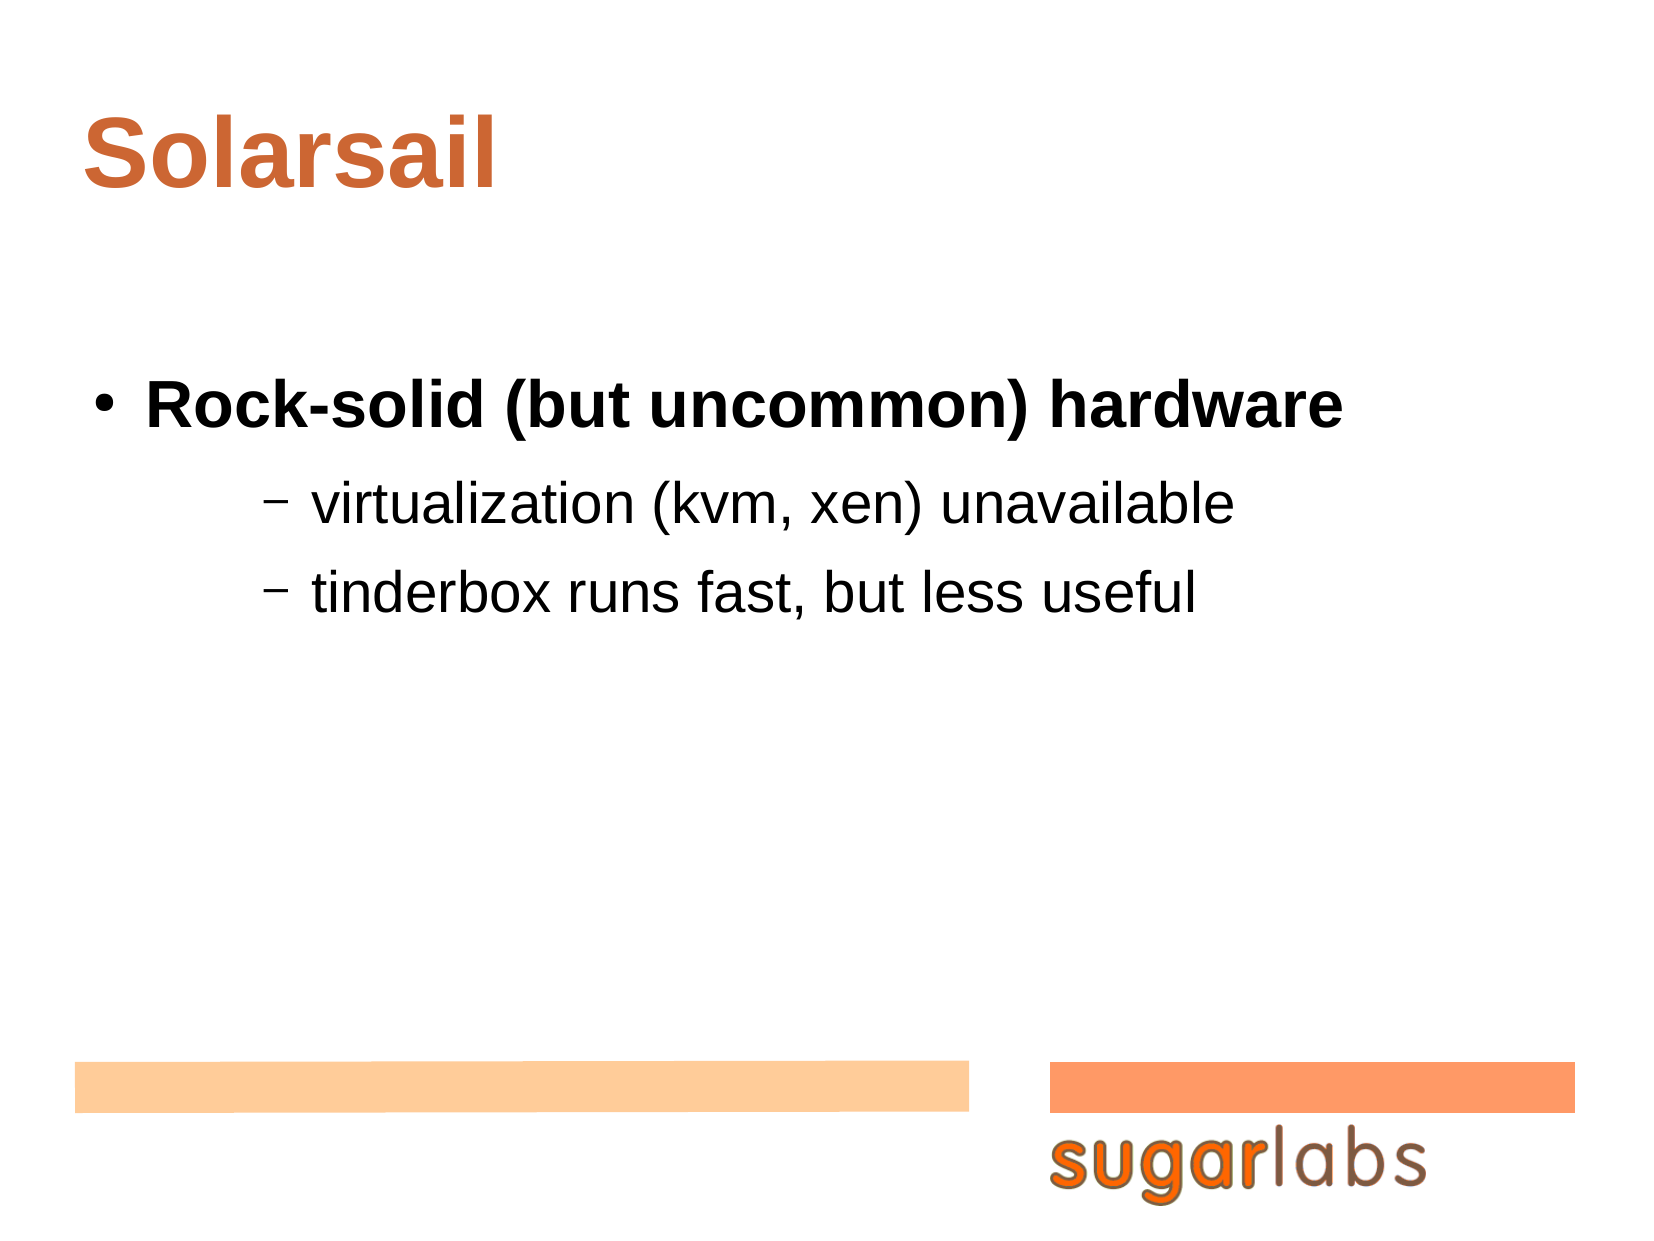

# Solarsail
Rock-solid (but uncommon) hardware
virtualization (kvm, xen) unavailable
tinderbox runs fast, but less useful